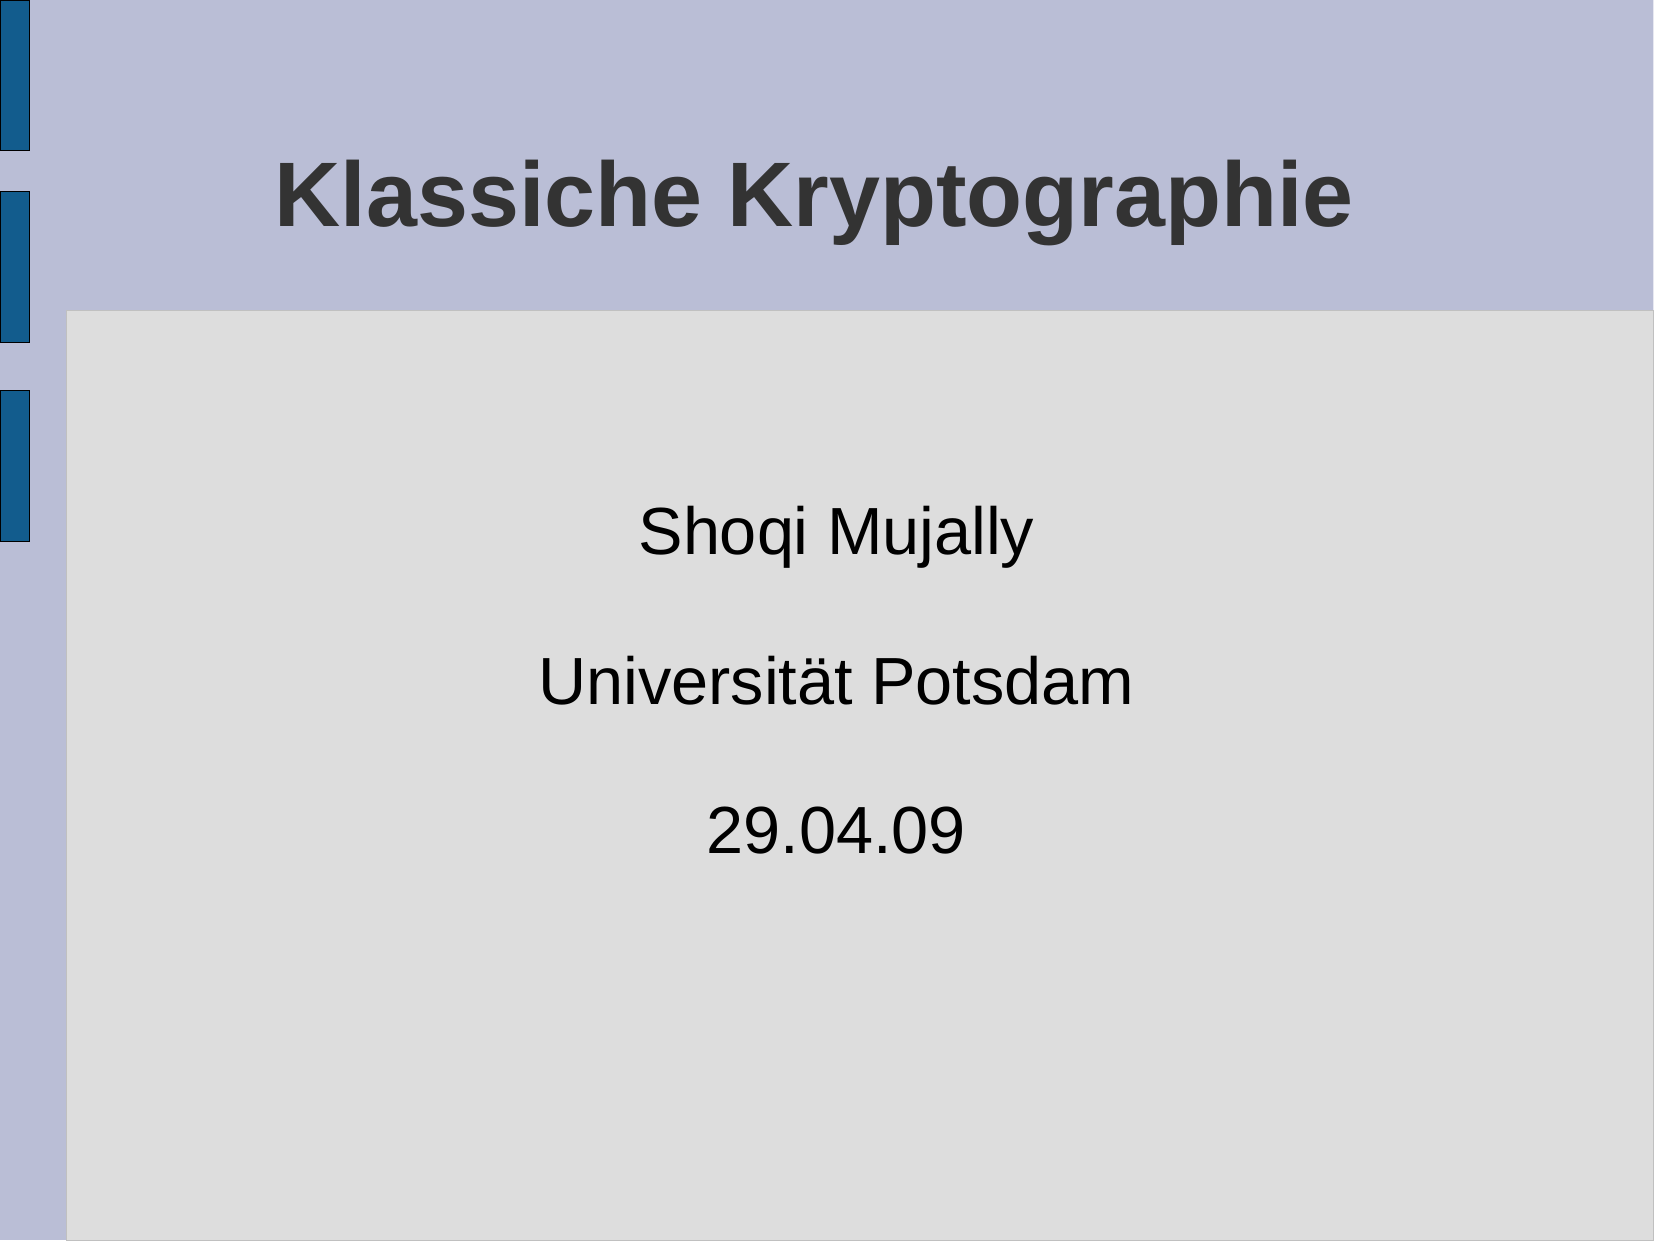

# Klassiche Kryptographie
Shoqi Mujally
Universität Potsdam
29.04.09